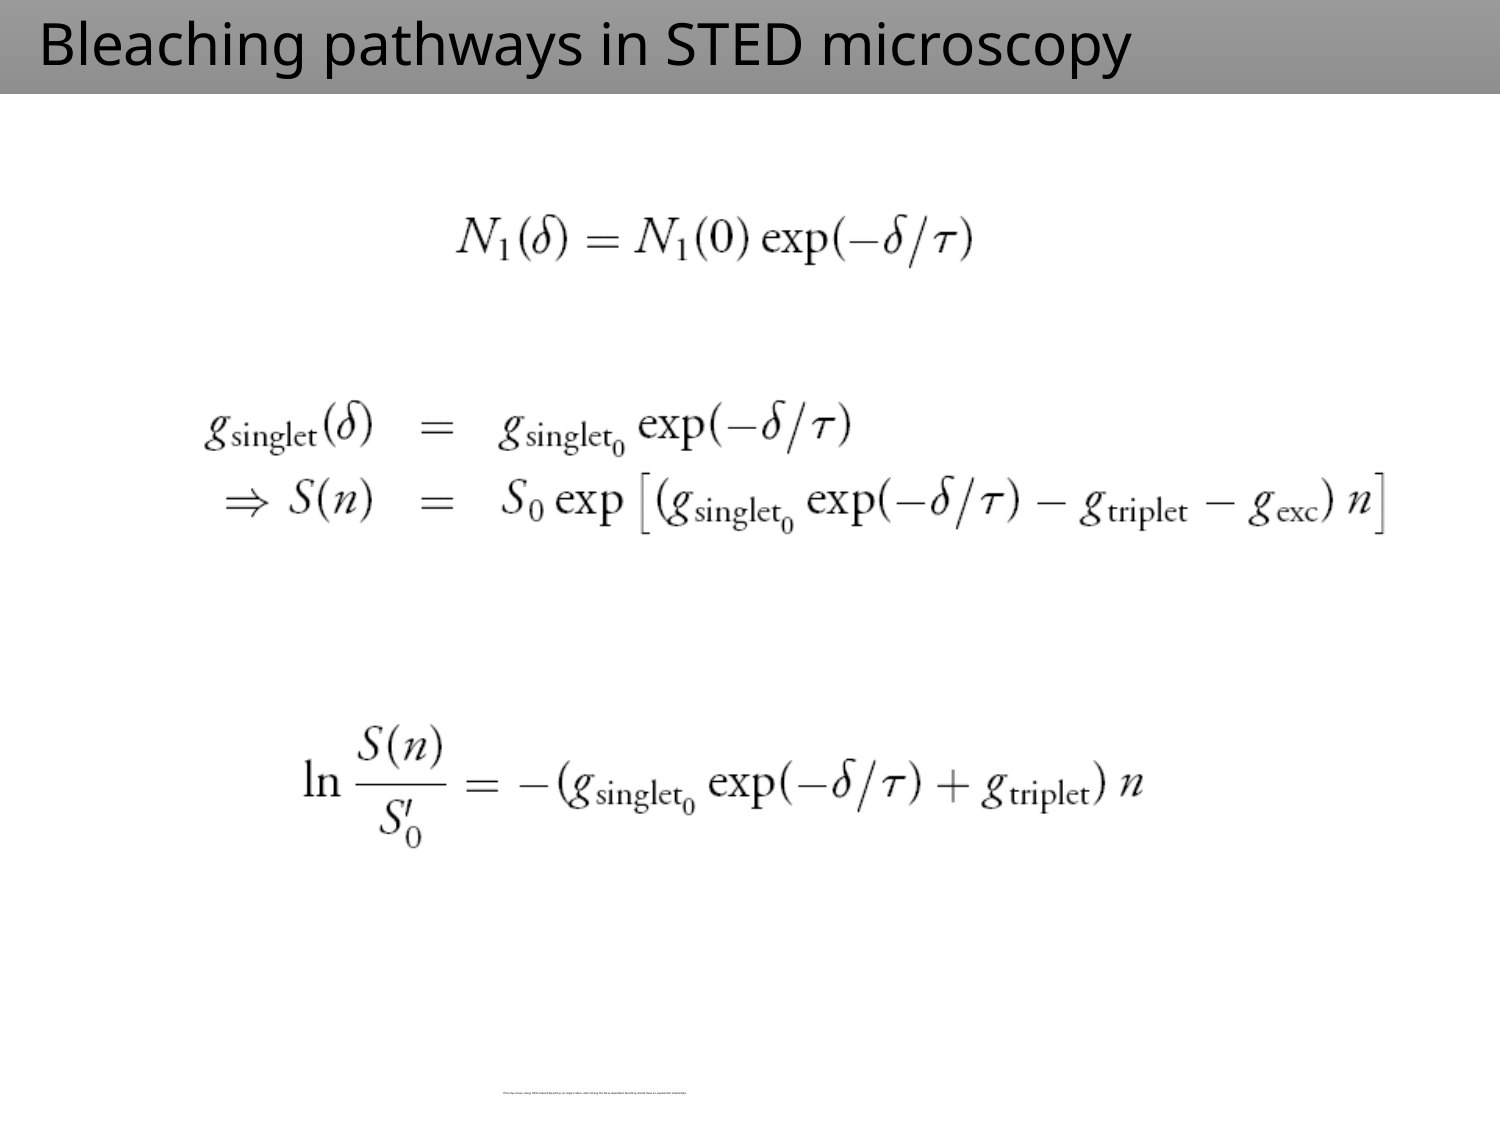

# Bleaching pathways in STED microscopy
The molecules are excited at t=0 and after t=d when the STED pulse arrives
t denoting the fluorescence lifetime of the molecule
The excitation bleaching can be determined separately by subsequent
scans with no STED beam present.
If the dye shows strong STED-induced bleaching via singlet states, determining the delay-dependent bleaching should show an exponential relationship.